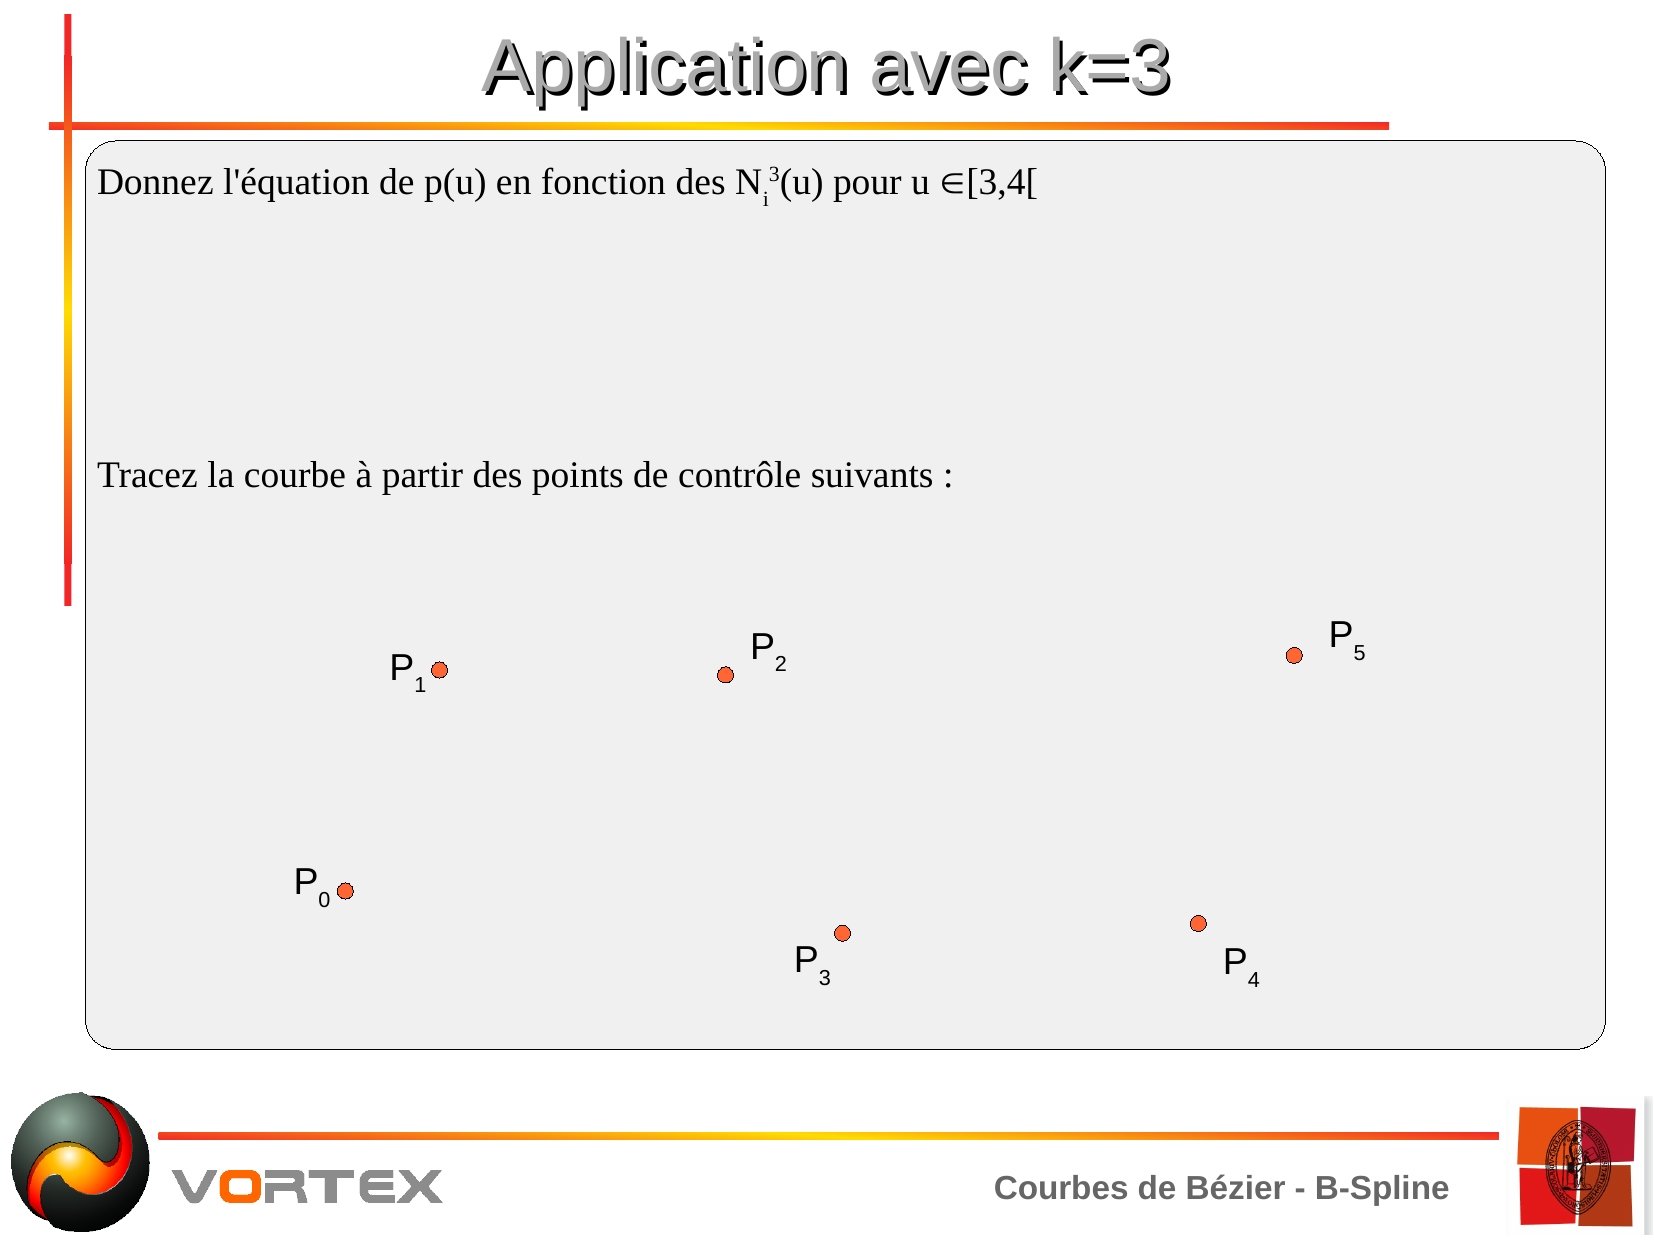

# Application avec k=3
Donnez l'équation de p(u) en fonction des Ni3(u) pour u [3,4[
Tracez la courbe à partir des points de contrôle suivants :
P5
P2
P1
P0
P3
P4